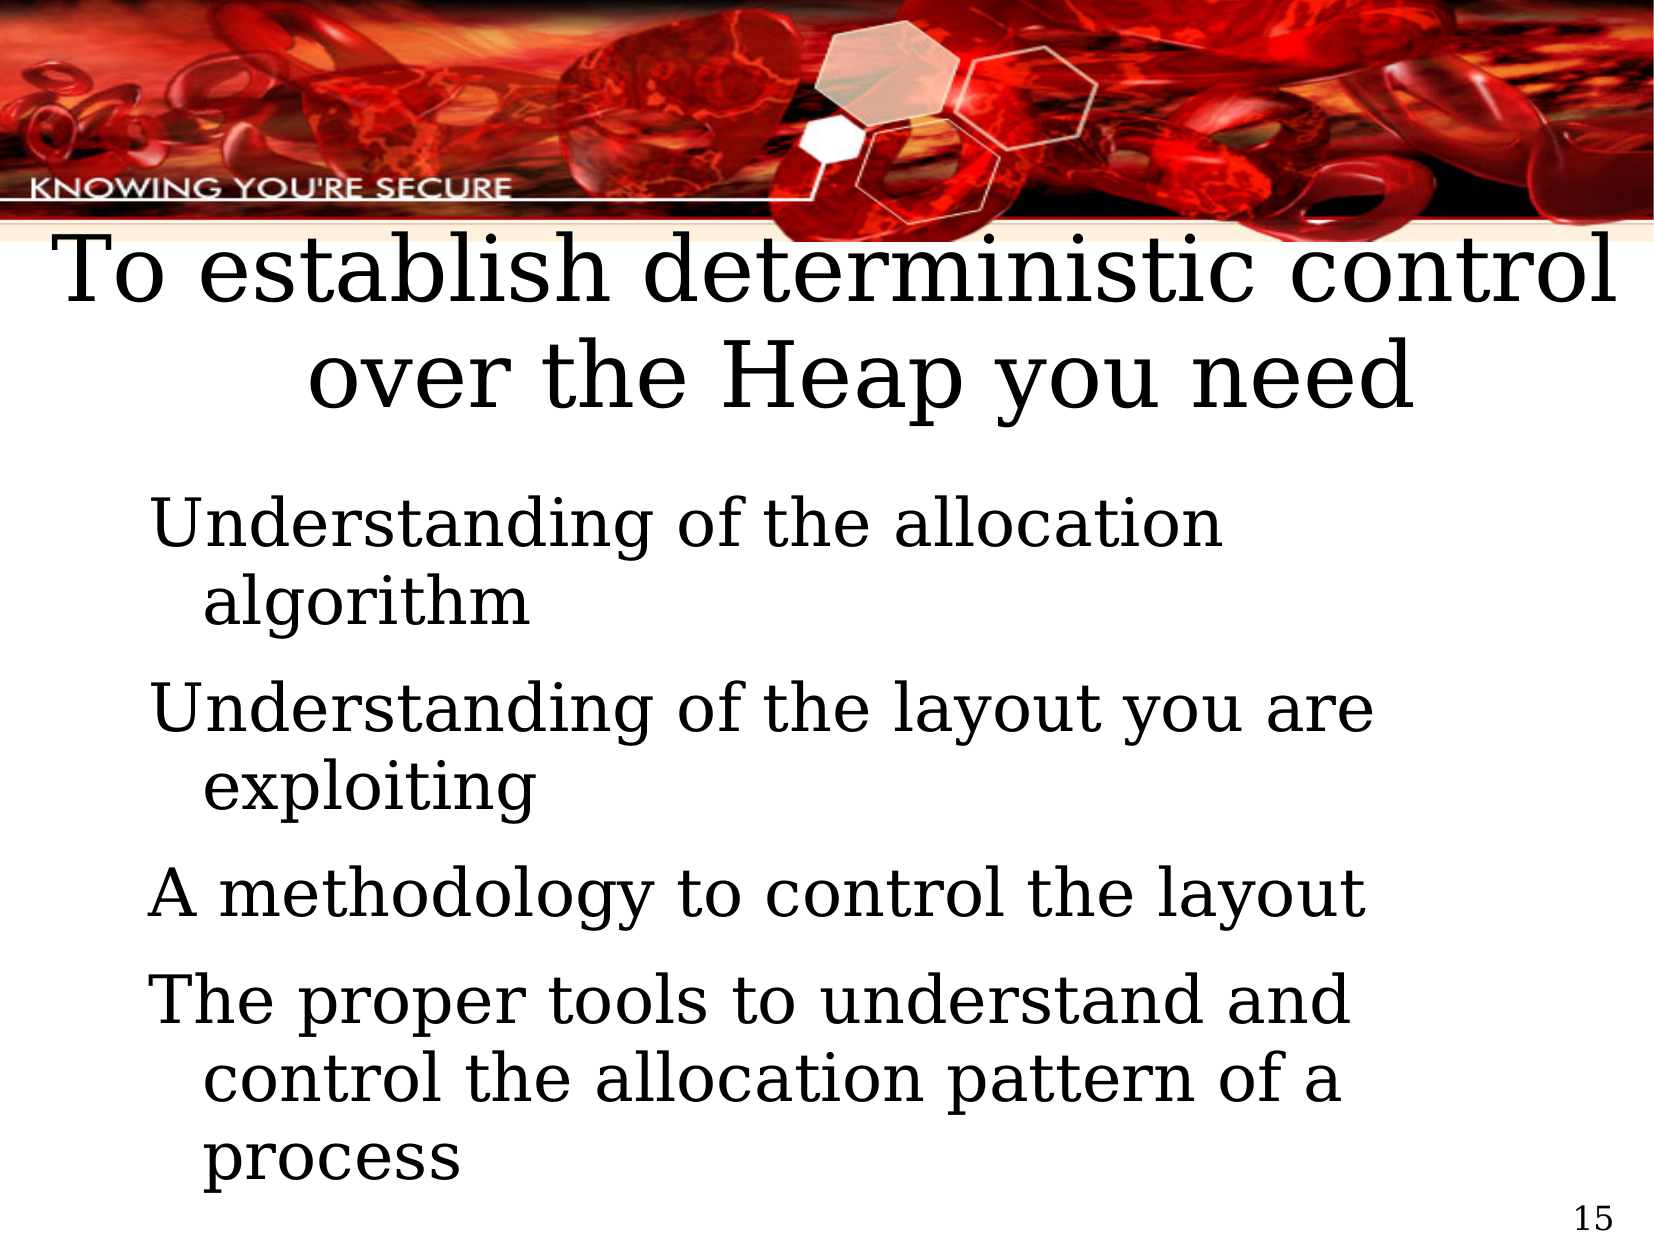

# To establish deterministic control over the Heap you need
Understanding of the allocation algorithm
Understanding of the layout you are exploiting
A methodology to control the layout
The proper tools to understand and control the allocation pattern of a process